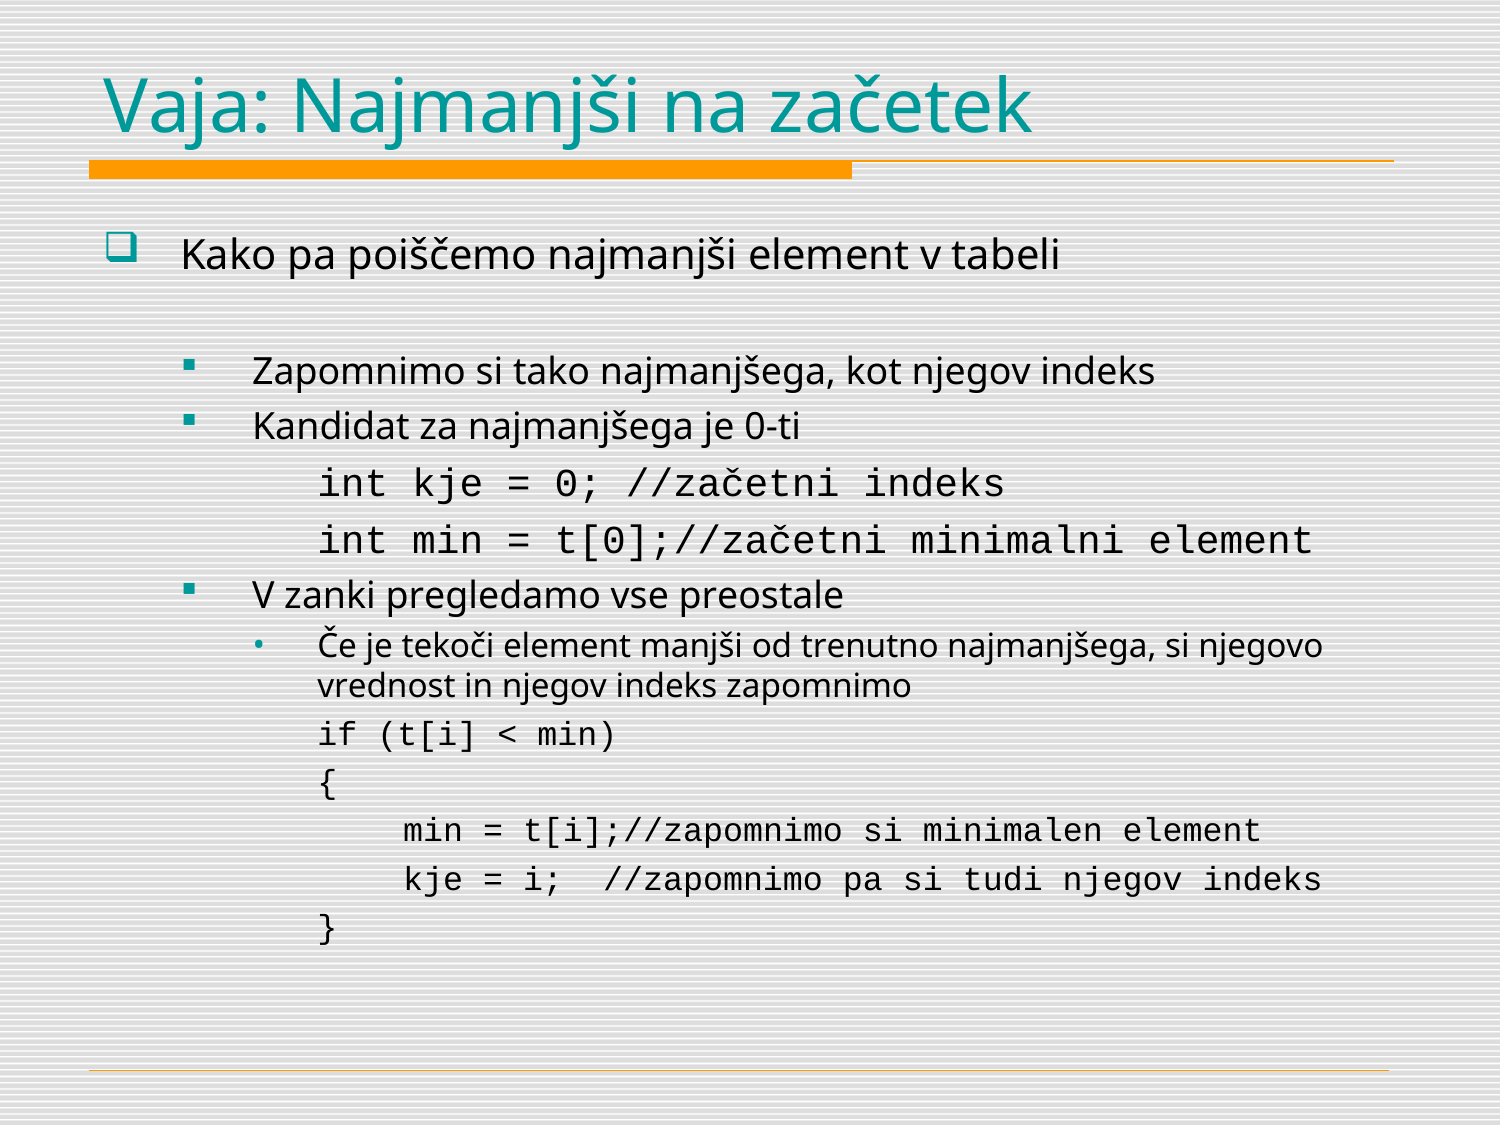

# Vaja: Najmanjši na začetek
Kako pa poiščemo najmanjši element v tabeli
Zapomnimo si tako najmanjšega, kot njegov indeks
Kandidat za najmanjšega je 0-ti
	int kje = 0; //začetni indeks
	int min = t[0];//začetni minimalni element
V zanki pregledamo vse preostale
Če je tekoči element manjši od trenutno najmanjšega, si njegovo vrednost in njegov indeks zapomnimo
if (t[i] < min)
{
		min = t[i];//zapomnimo si minimalen element
		kje = i; //zapomnimo pa si tudi njegov indeks
}